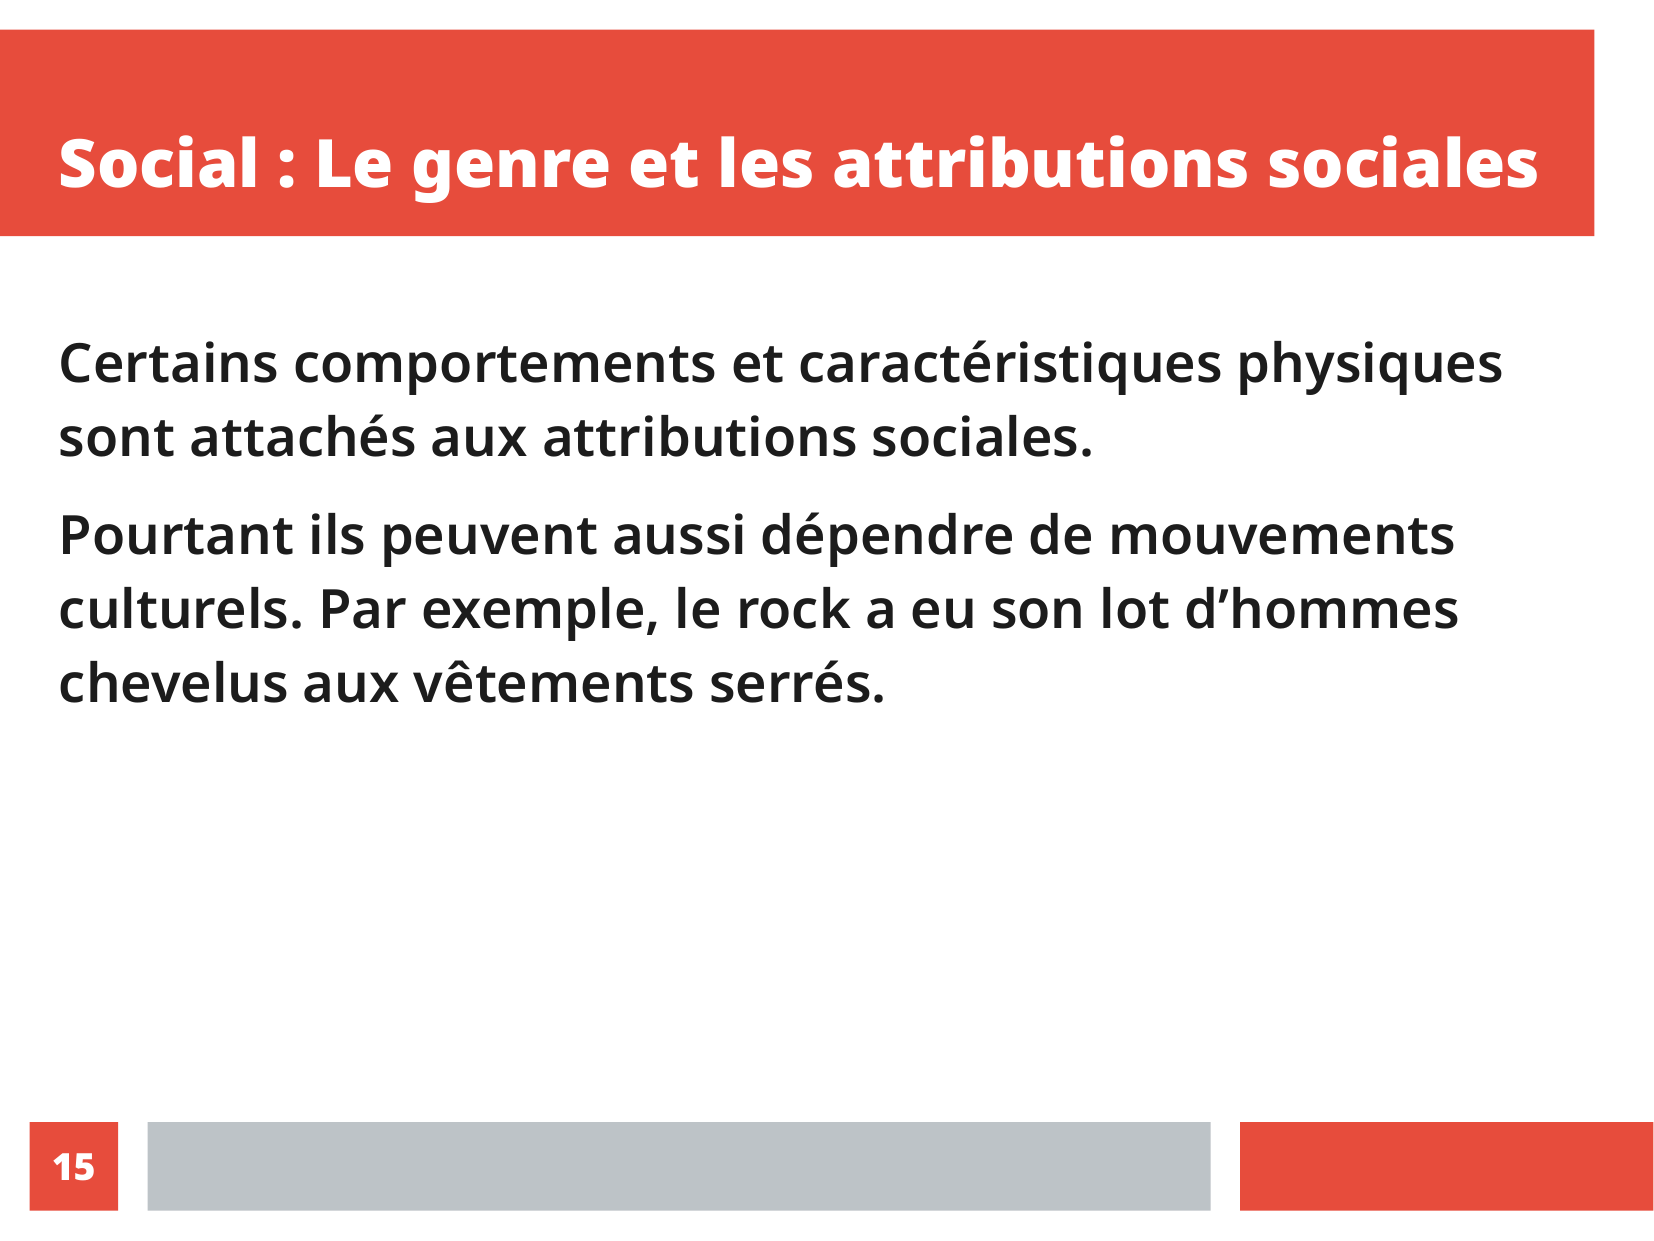

# Social : Le genre et les attributions sociales
Certains comportements et caractéristiques physiques sont attachés aux attributions sociales.
Pourtant ils peuvent aussi dépendre de mouvements culturels. Par exemple, le rock a eu son lot d’hommes chevelus aux vêtements serrés.
15